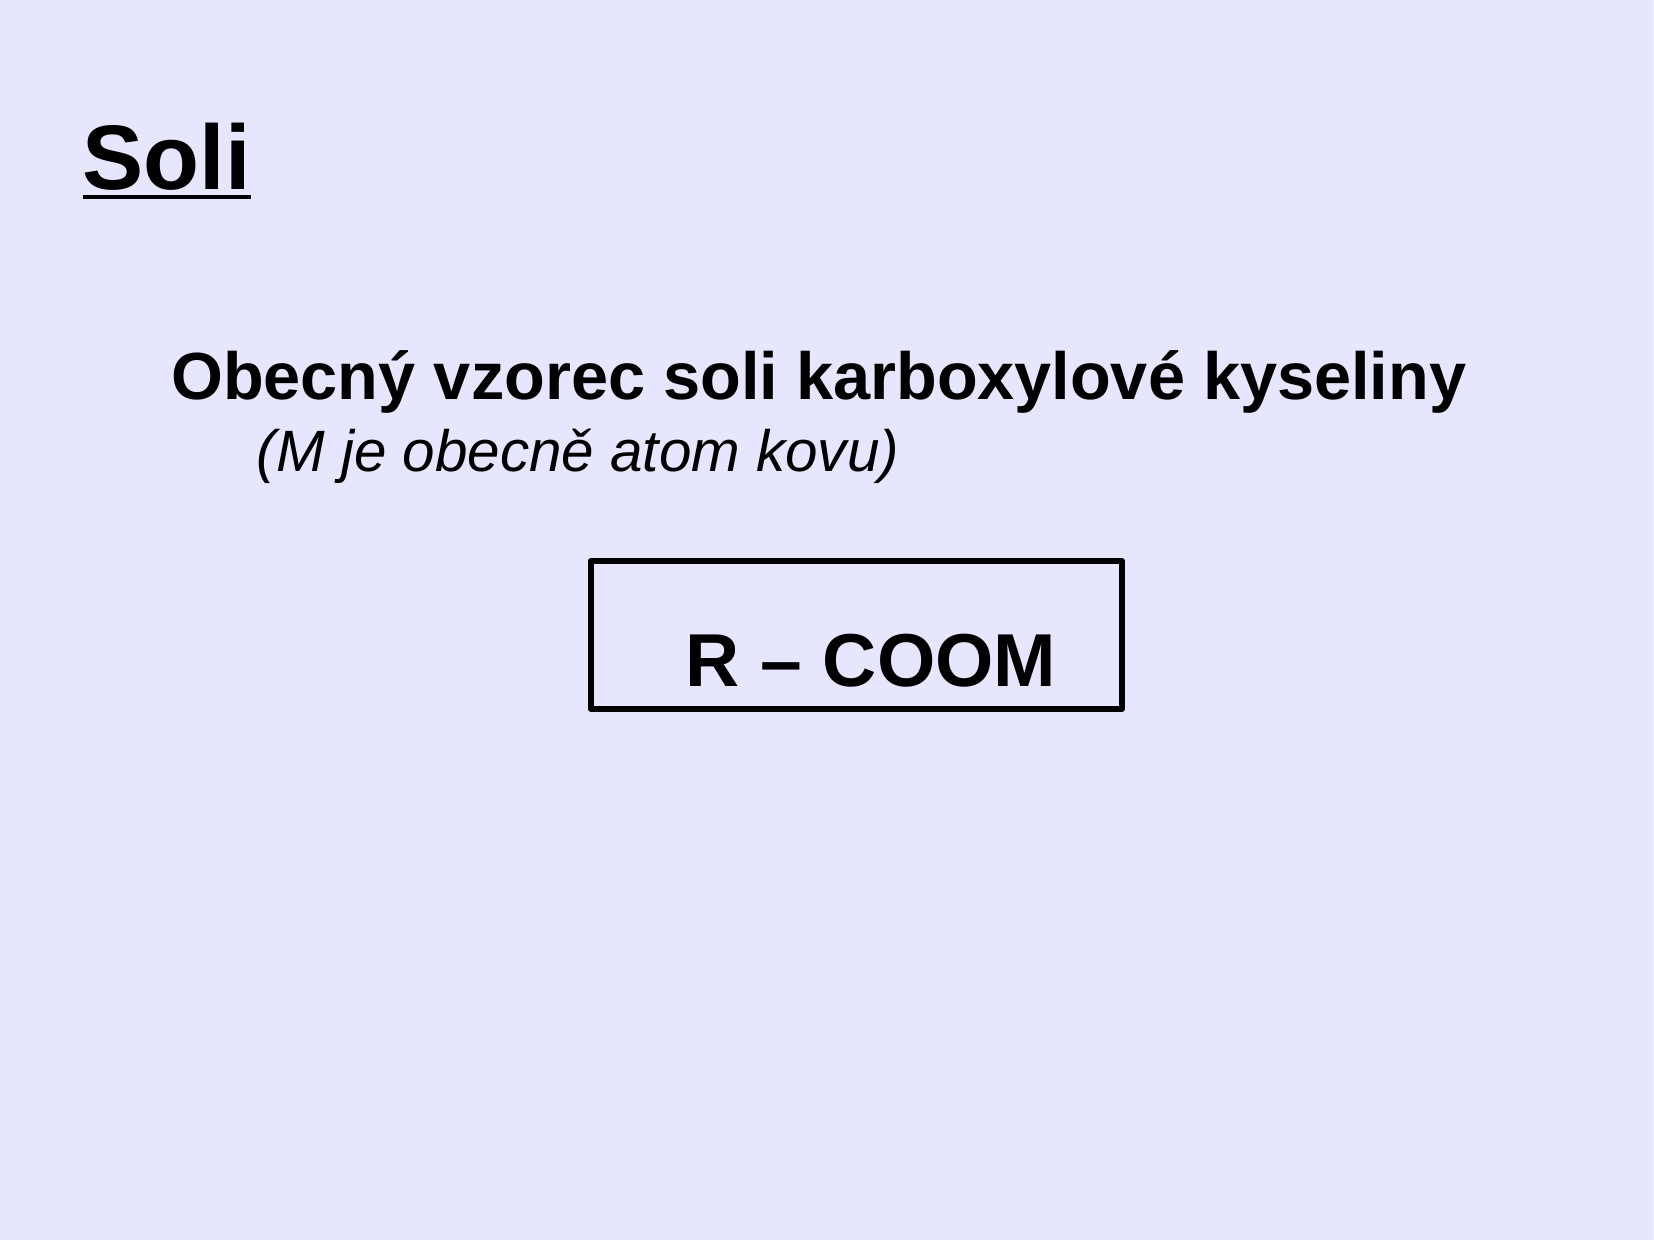

# Soli
Obecný vzorec soli karboxylové kyseliny (M je obecně atom kovu)
R – COOM